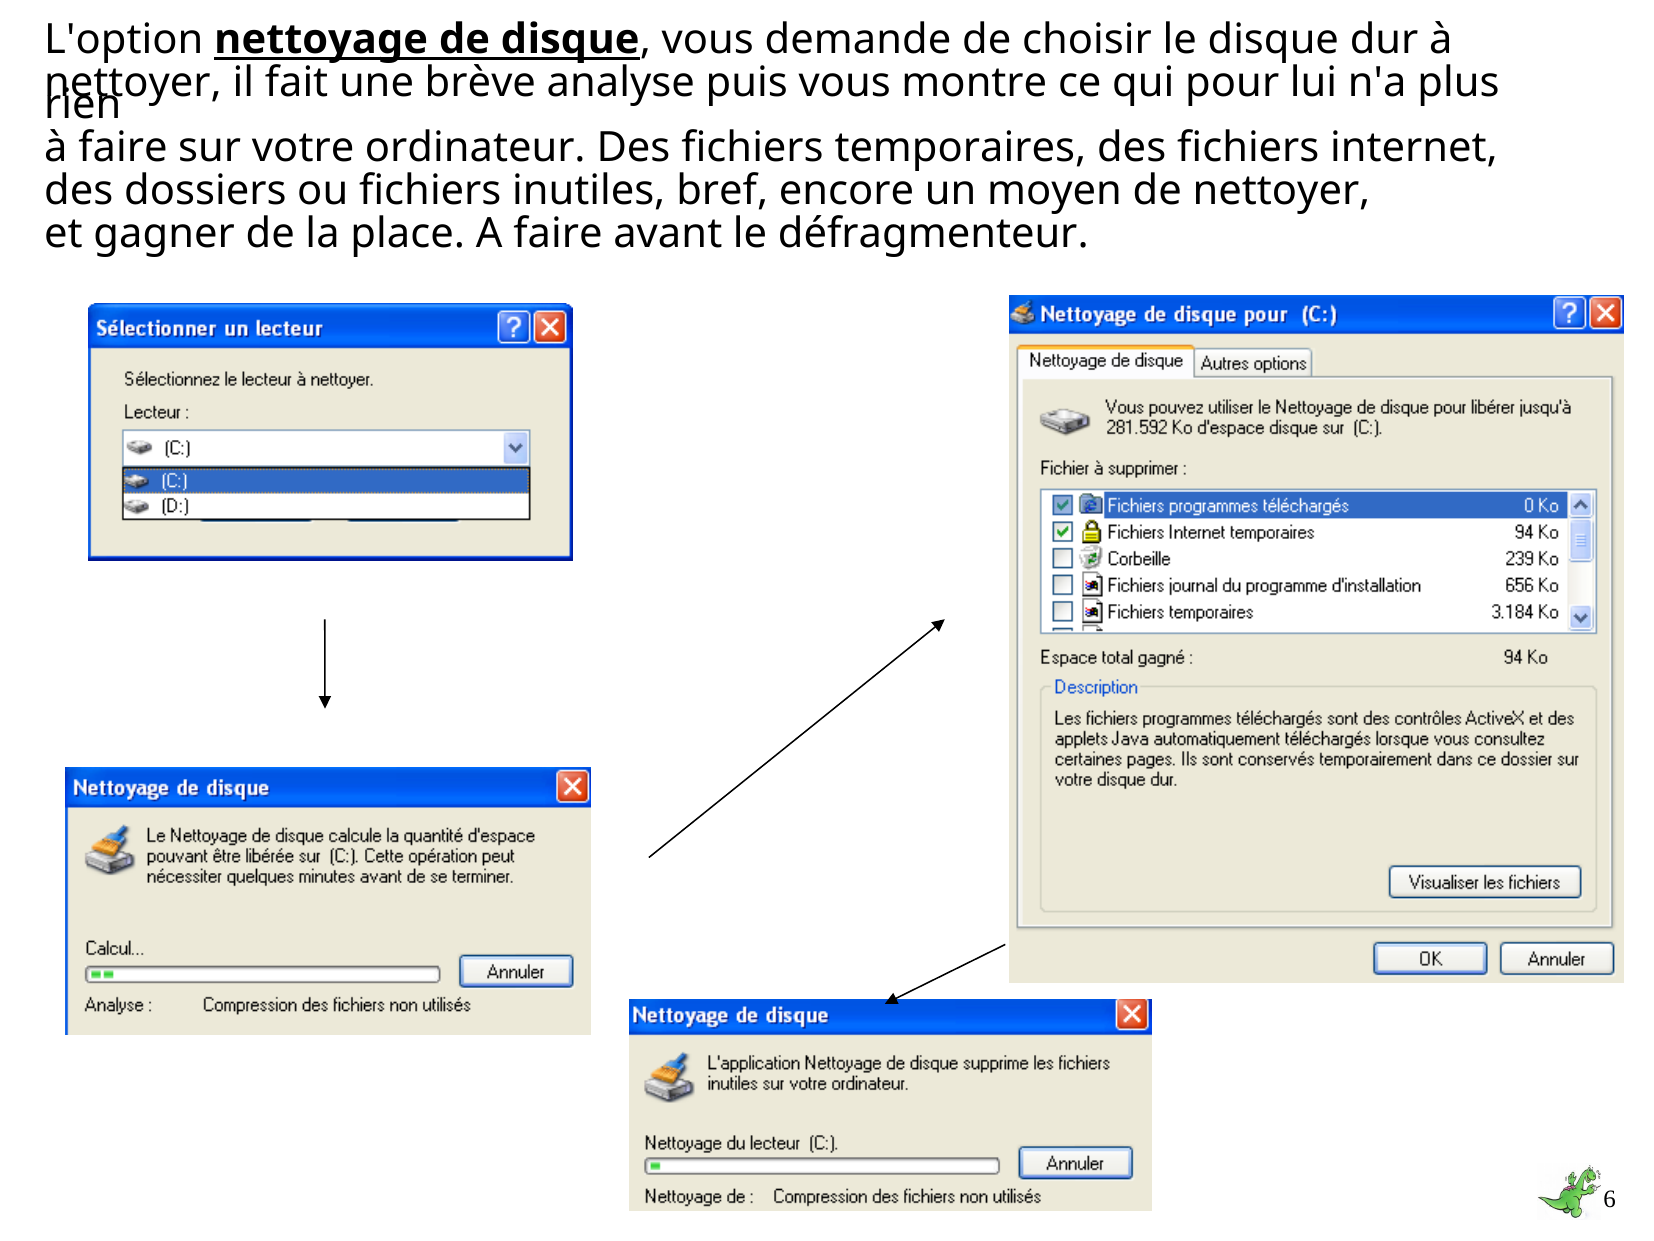

L'option nettoyage de disque, vous demande de choisir le disque dur à
nettoyer, il fait une brève analyse puis vous montre ce qui pour lui n'a plus rien
à faire sur votre ordinateur. Des fichiers temporaires, des fichiers internet,
des dossiers ou fichiers inutiles, bref, encore un moyen de nettoyer,
et gagner de la place. A faire avant le défragmenteur.
6